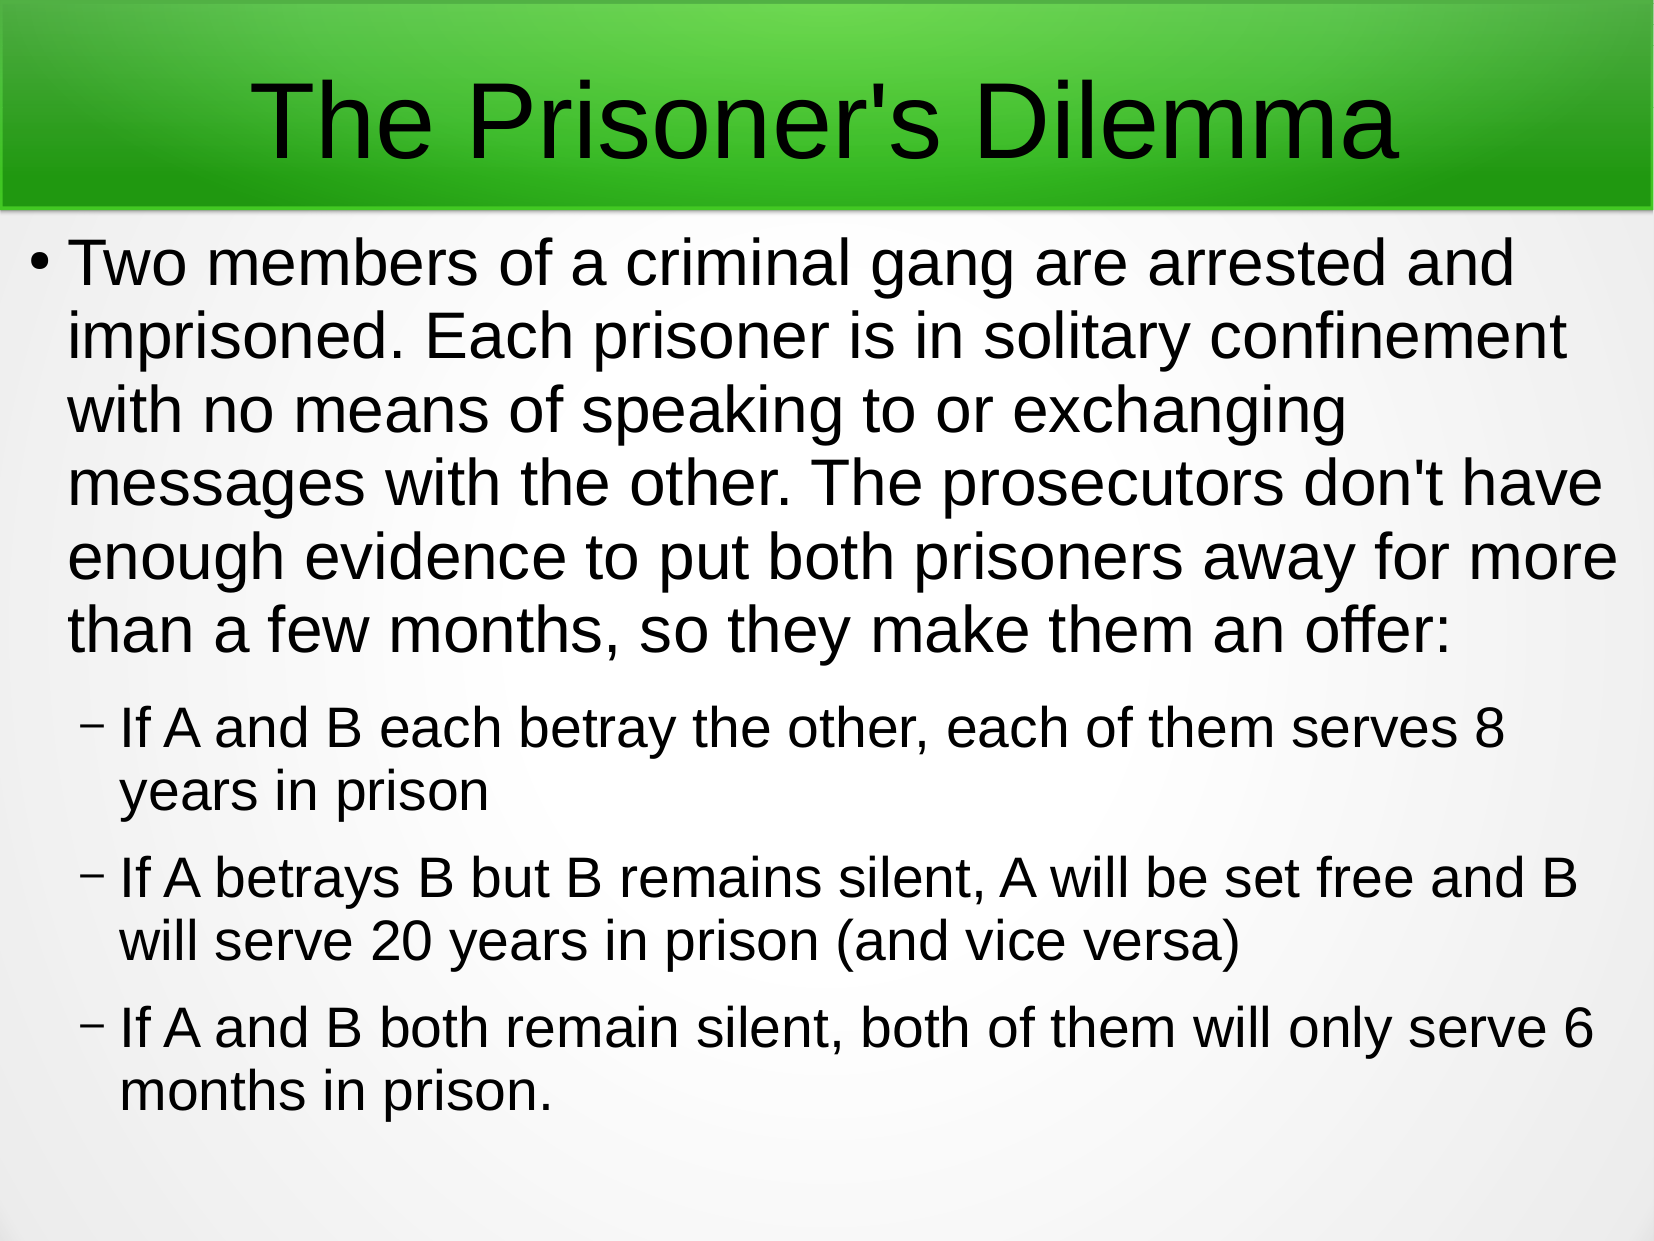

# The Prisoner's Dilemma
Two members of a criminal gang are arrested and imprisoned. Each prisoner is in solitary confinement with no means of speaking to or exchanging messages with the other. The prosecutors don't have enough evidence to put both prisoners away for more than a few months, so they make them an offer:
If A and B each betray the other, each of them serves 8 years in prison
If A betrays B but B remains silent, A will be set free and B will serve 20 years in prison (and vice versa)
If A and B both remain silent, both of them will only serve 6 months in prison.